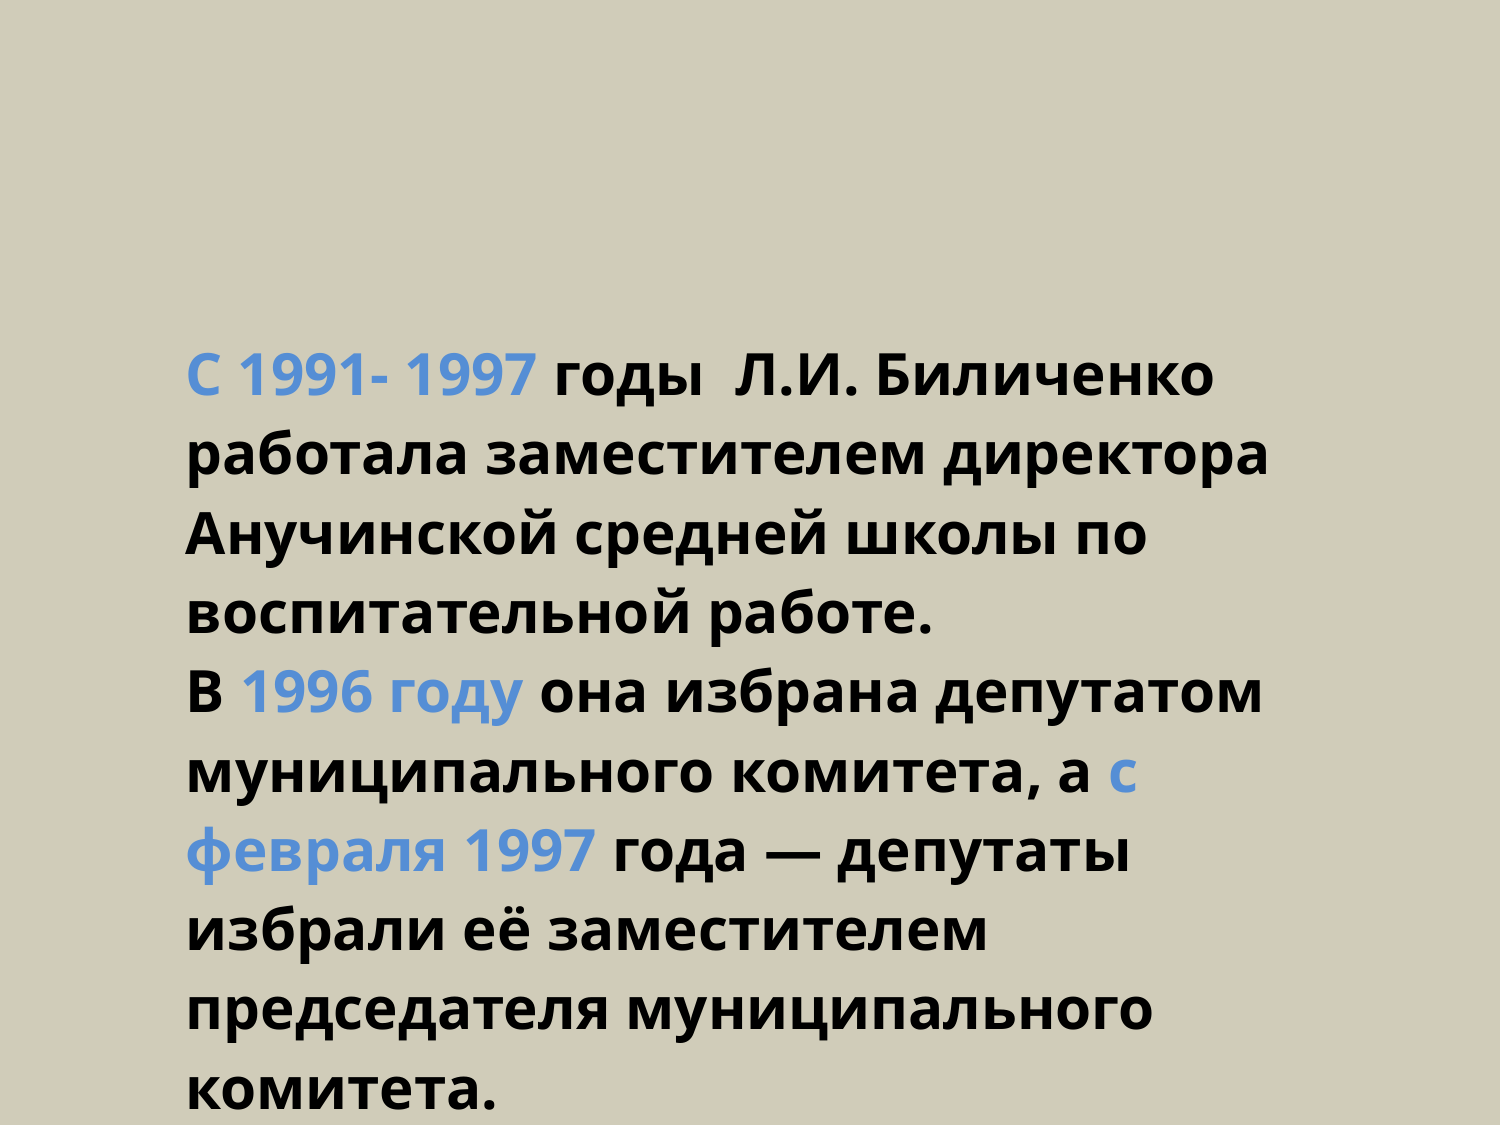

#
С 1991- 1997 годы Л.И. Биличенко работала заместителем директора Анучинской средней школы по воспитательной работе.
В 1996 году она избрана депутатом муниципального комитета, а с февраля 1997 года — депутаты избрали её заместителем председателя муниципального комитета.